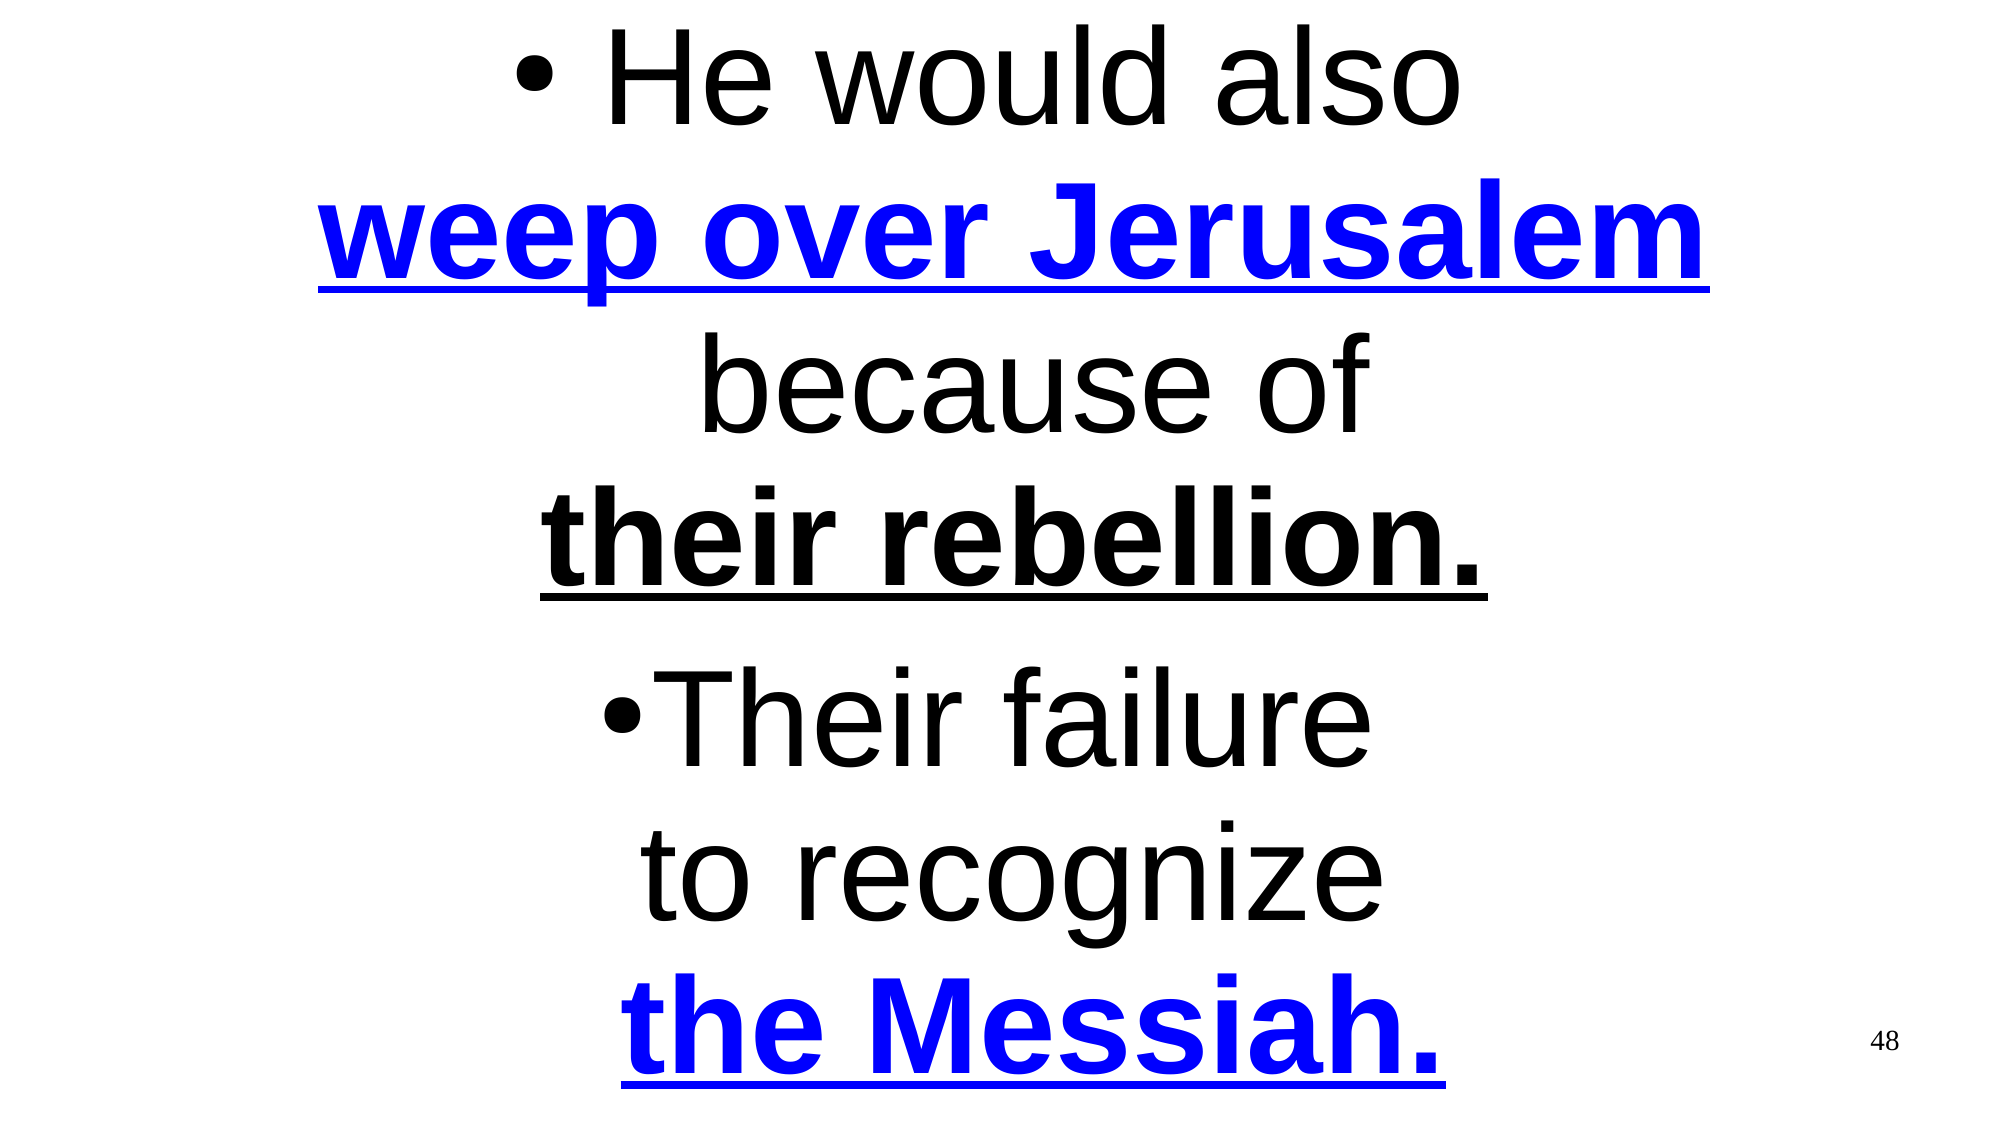

# He would also weep over Jerusalem because of their rebellion.
Their failure
to recognize
the Messiah.
48